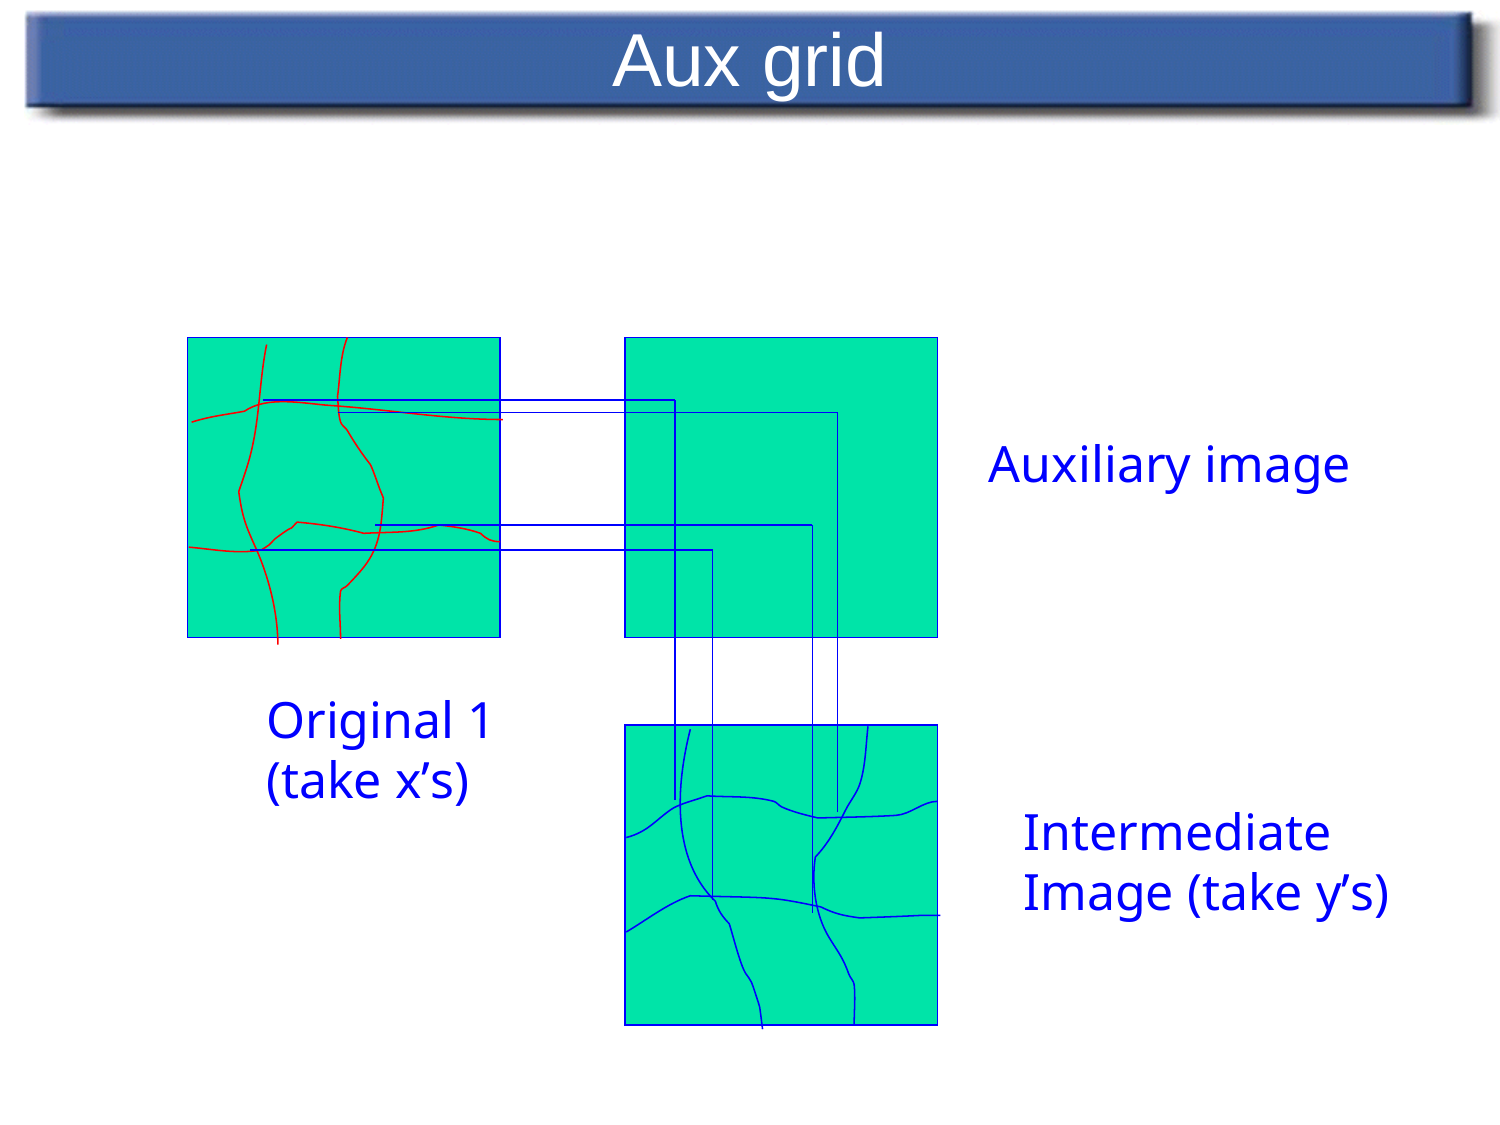

# Aux grid
Auxiliary image
Original 1
(take x’s)
Intermediate
Image (take y’s)